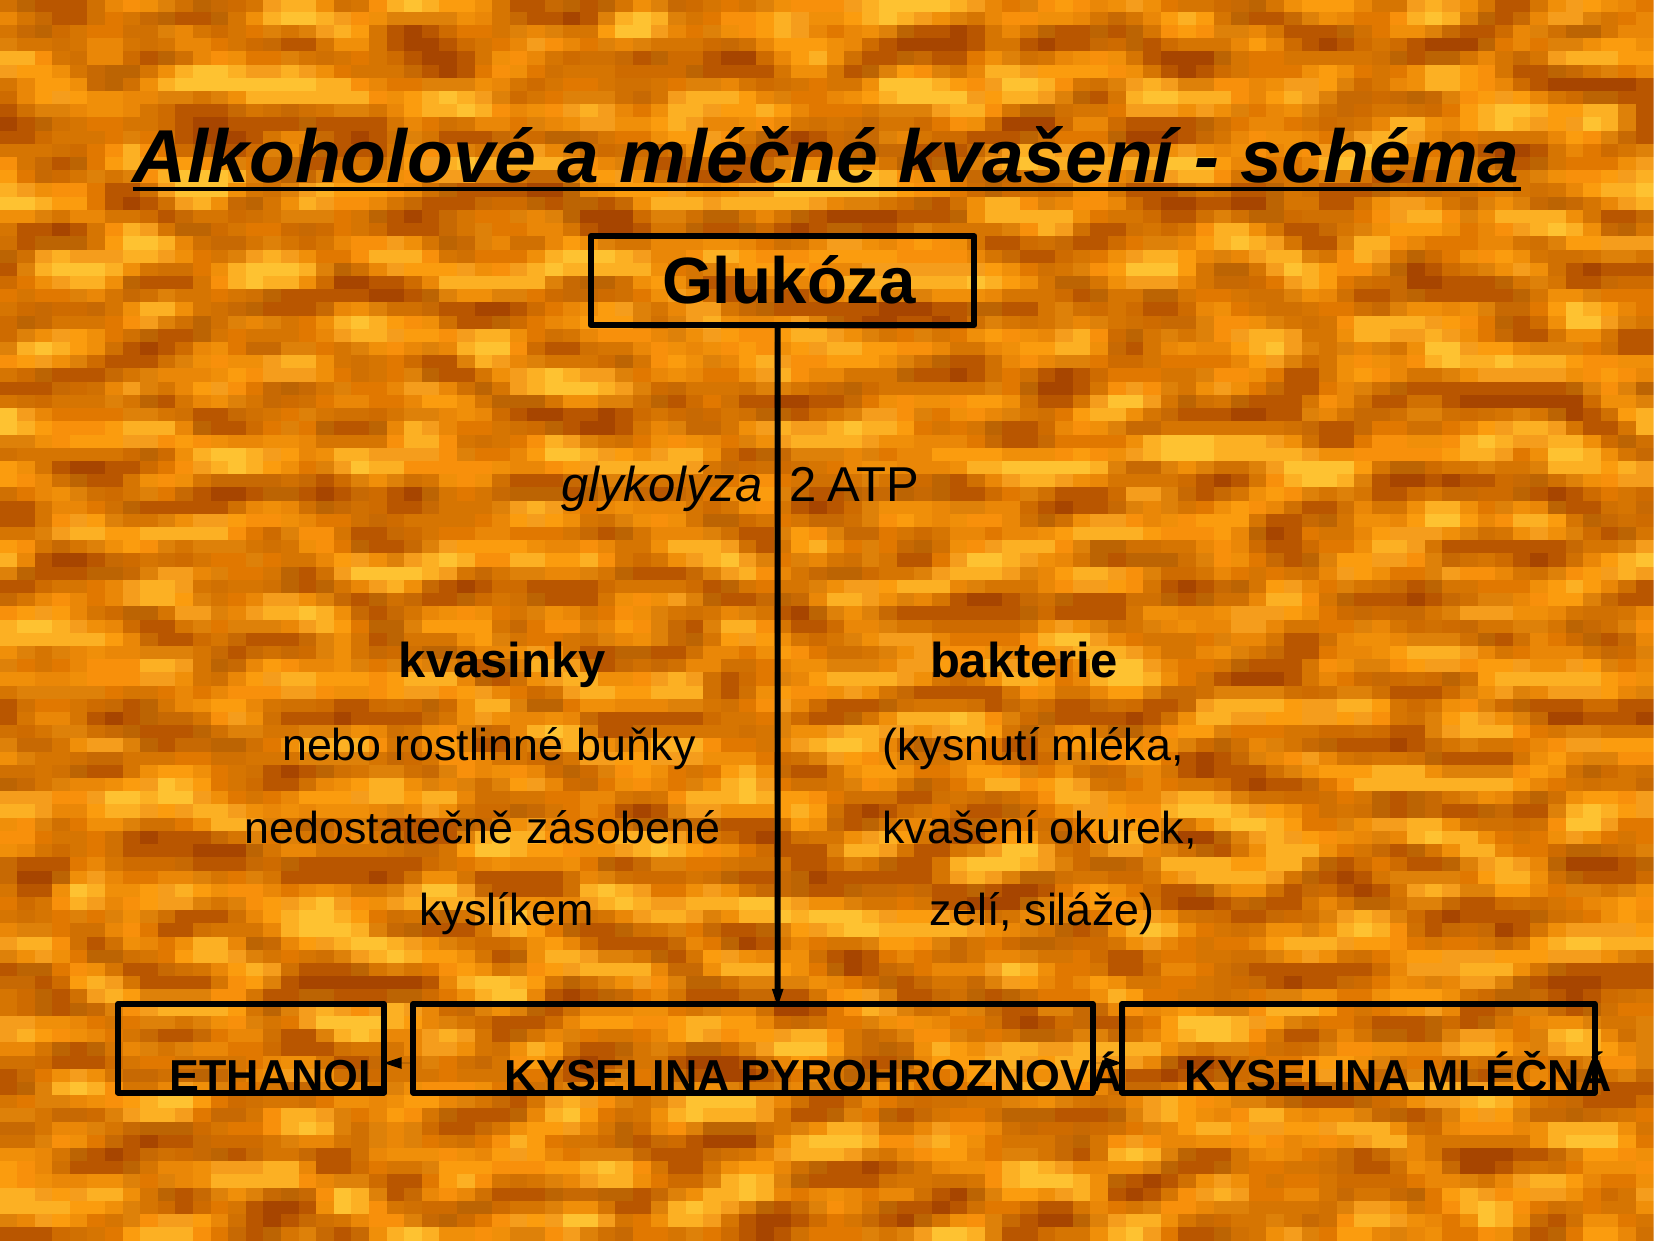

# Alkoholové a mléčné kvašení - schéma
 Glukóza
 glykolýza 2 ATP
 kvasinky bakterie
 nebo rostlinné buňky (kysnutí mléka,
 nedostatečně zásobené kvašení okurek,
 kyslíkem zelí, siláže)
ETHANOL	 KYSELINA PYROHROZNOVÁ KYSELINA MLÉČNÁ